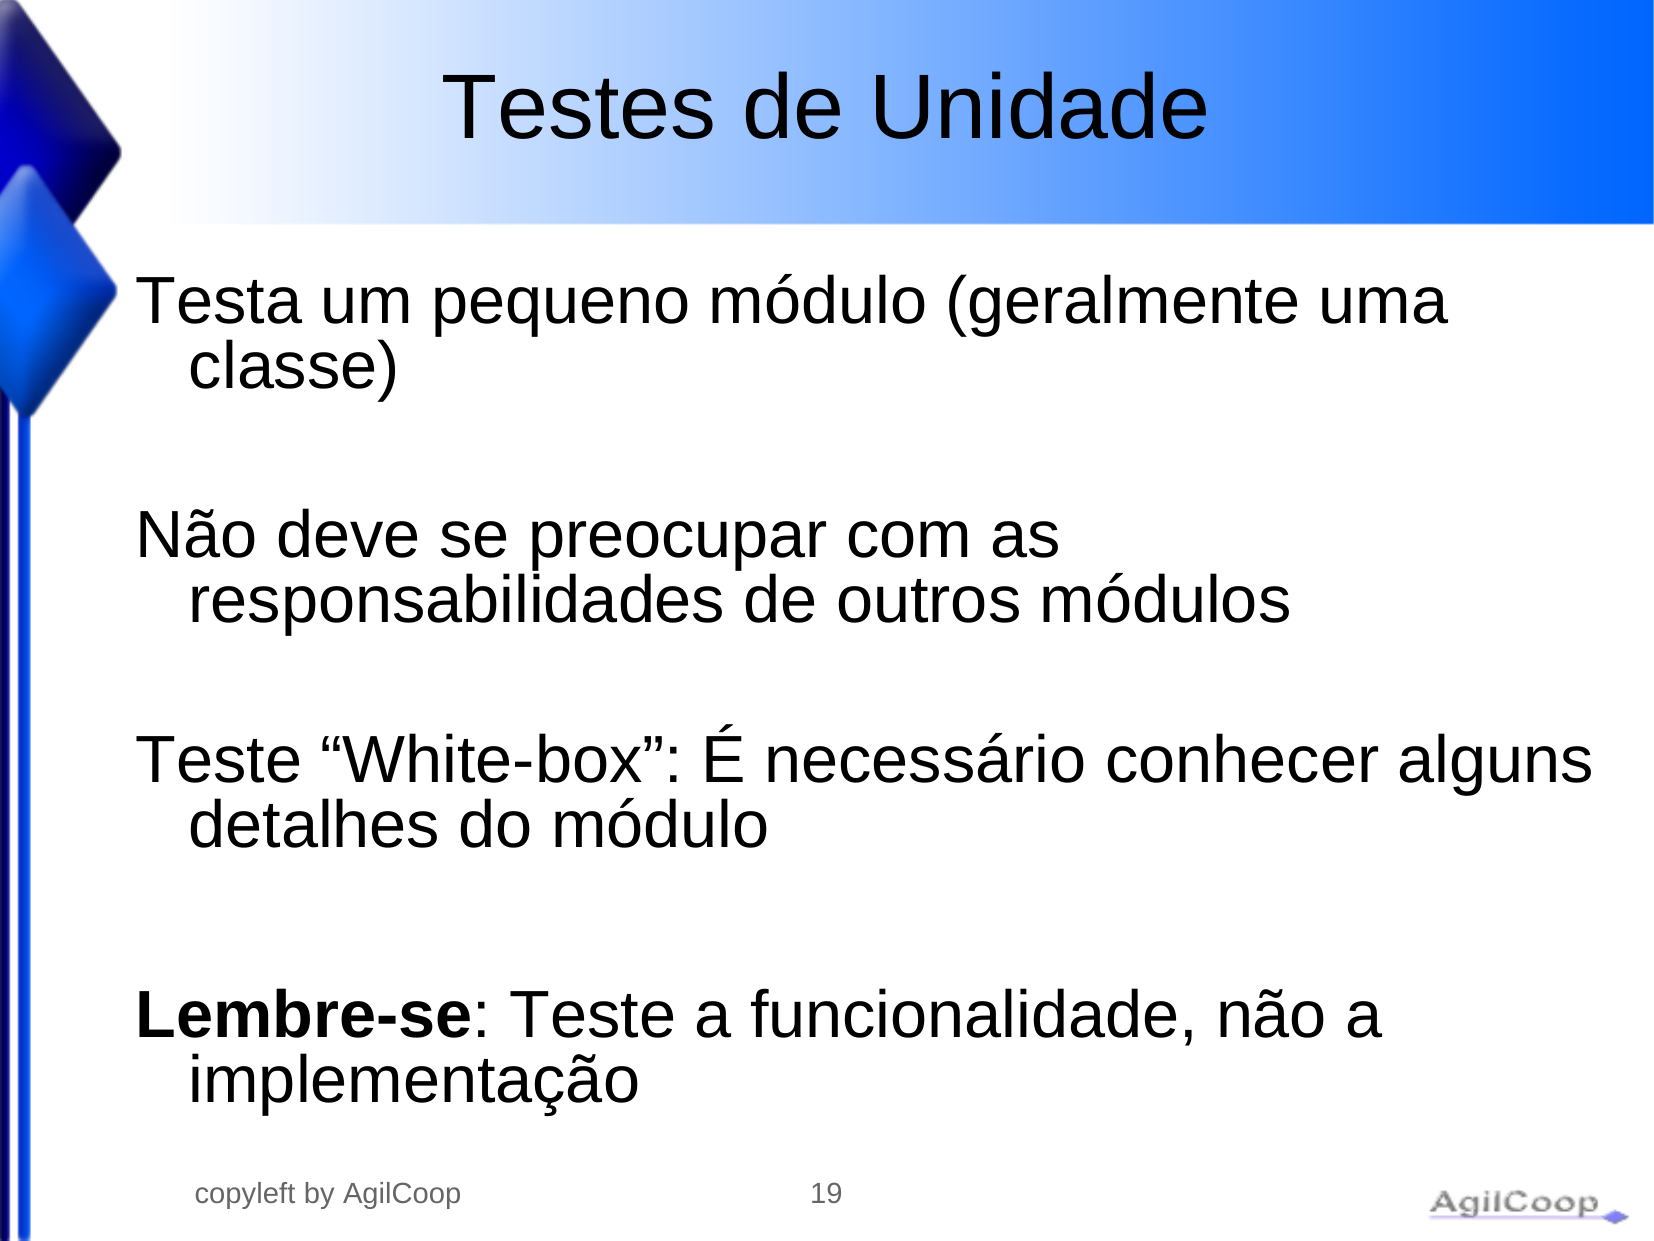

# Testes de Unidade
Testa um pequeno módulo (geralmente uma classe)
Não deve se preocupar com as responsabilidades de outros módulos
Teste “White-box”: É necessário conhecer alguns detalhes do módulo
Lembre-se: Teste a funcionalidade, não a implementação
copyleft by AgilCoop
19